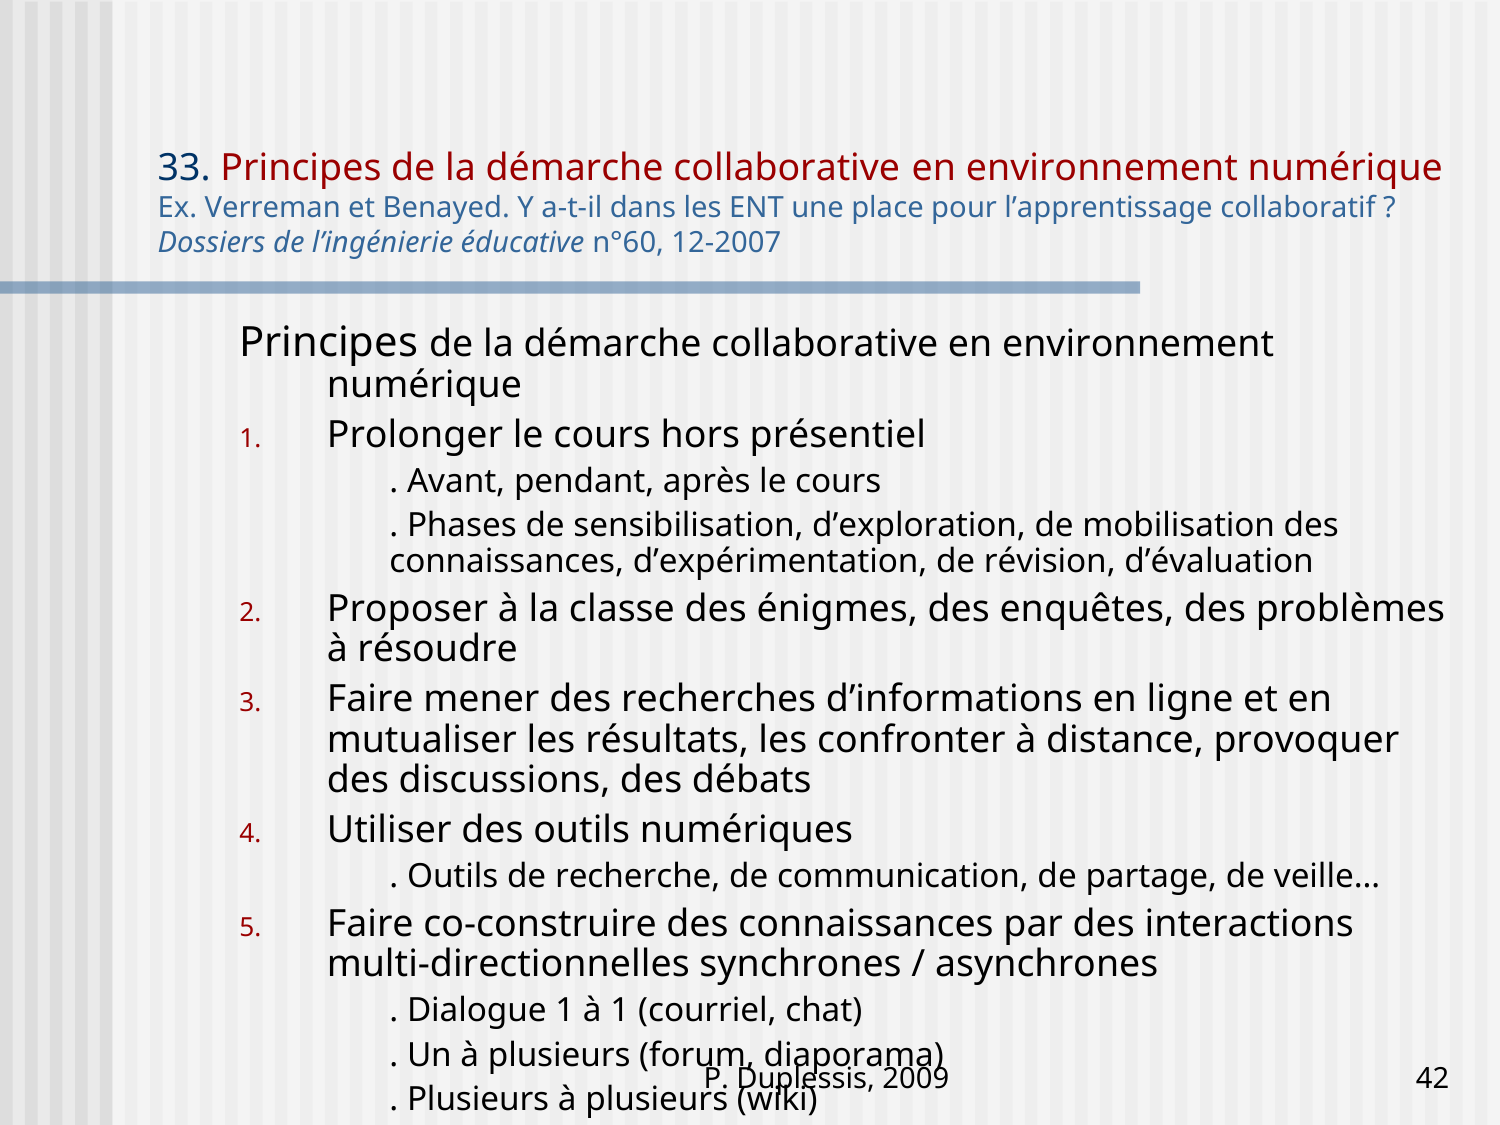

# 33. Principes de la démarche collaborative en environnement numérique Ex. Verreman et Benayed. Y a-t-il dans les ENT une place pour l’apprentissage collaboratif ? Dossiers de l’ingénierie éducative n°60, 12-2007
Principes de la démarche collaborative en environnement numérique
Prolonger le cours hors présentiel
	. Avant, pendant, après le cours
	. Phases de sensibilisation, d’exploration, de mobilisation des connaissances, d’expérimentation, de révision, d’évaluation
Proposer à la classe des énigmes, des enquêtes, des problèmes à résoudre
Faire mener des recherches d’informations en ligne et en mutualiser les résultats, les confronter à distance, provoquer des discussions, des débats
Utiliser des outils numériques
	. Outils de recherche, de communication, de partage, de veille…
Faire co-construire des connaissances par des interactions multi-directionnelles synchrones / asynchrones
	. Dialogue 1 à 1 (courriel, chat)
	. Un à plusieurs (forum, diaporama)
	. Plusieurs à plusieurs (wiki)
Faire chercher un consensus (en présentiel ou à distance)
P. Duplessis, 2009
42